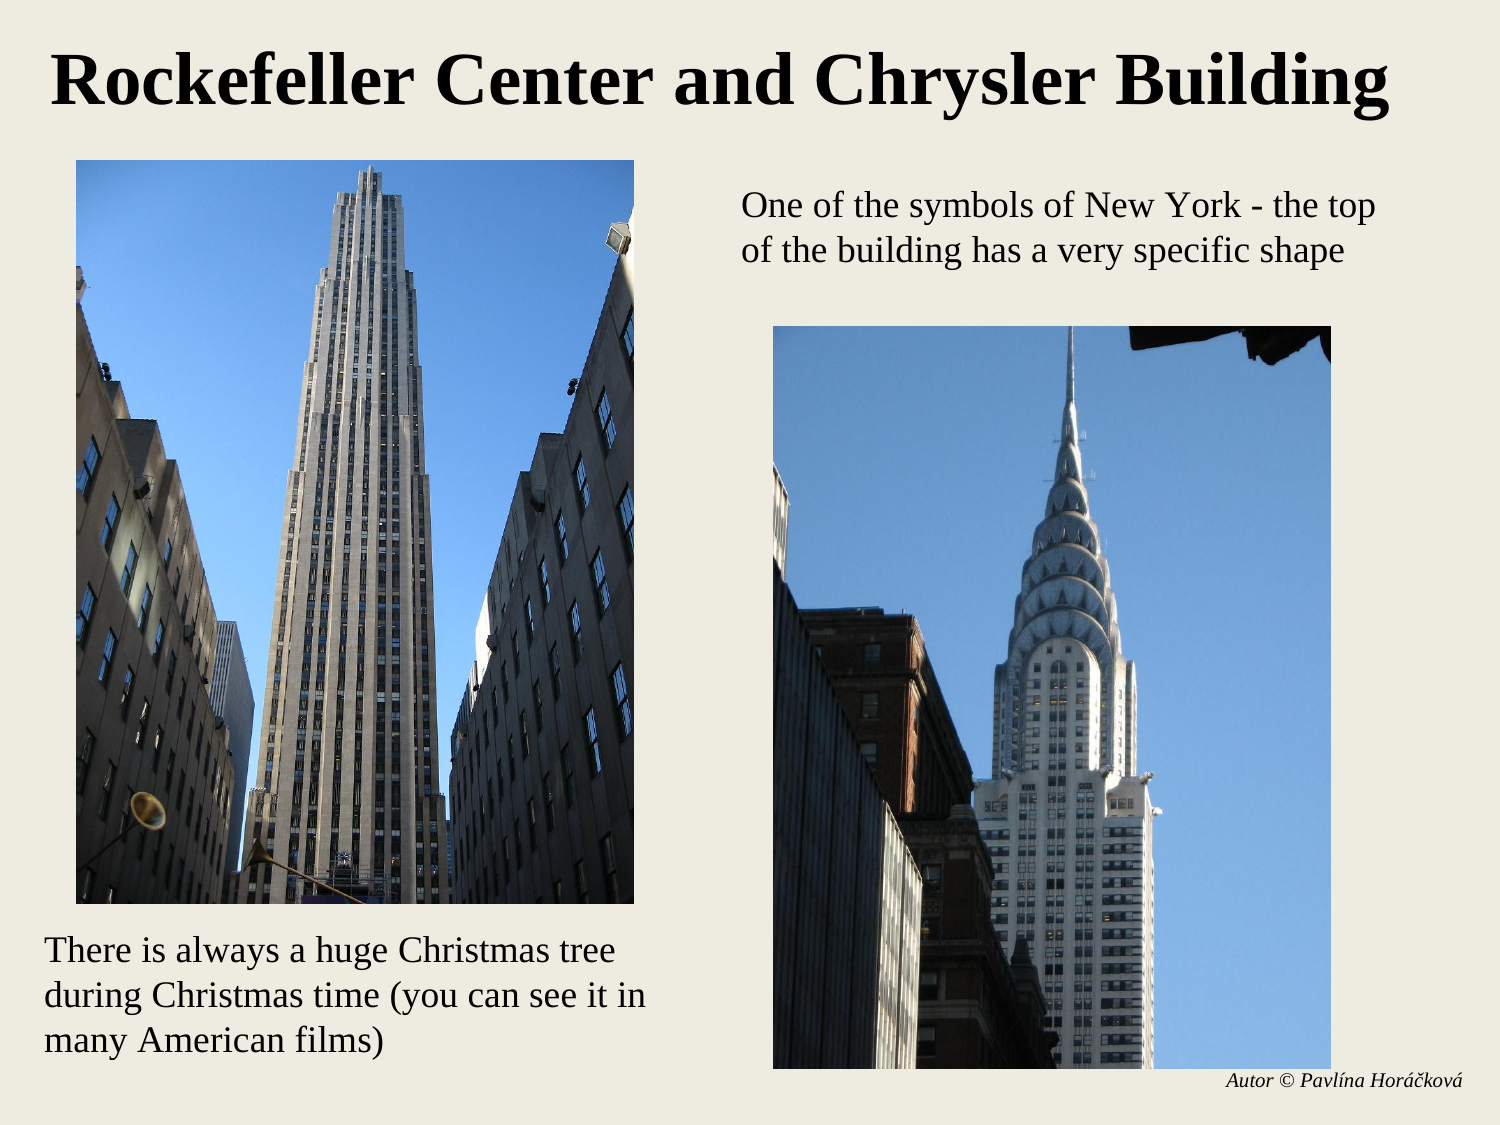

# Rockefeller Center and Chrysler Building
One of the symbols of New York - the top of the building has a very specific shape
There is always a huge Christmas tree during Christmas time (you can see it in many American films)
Autor © Pavlína Horáčková